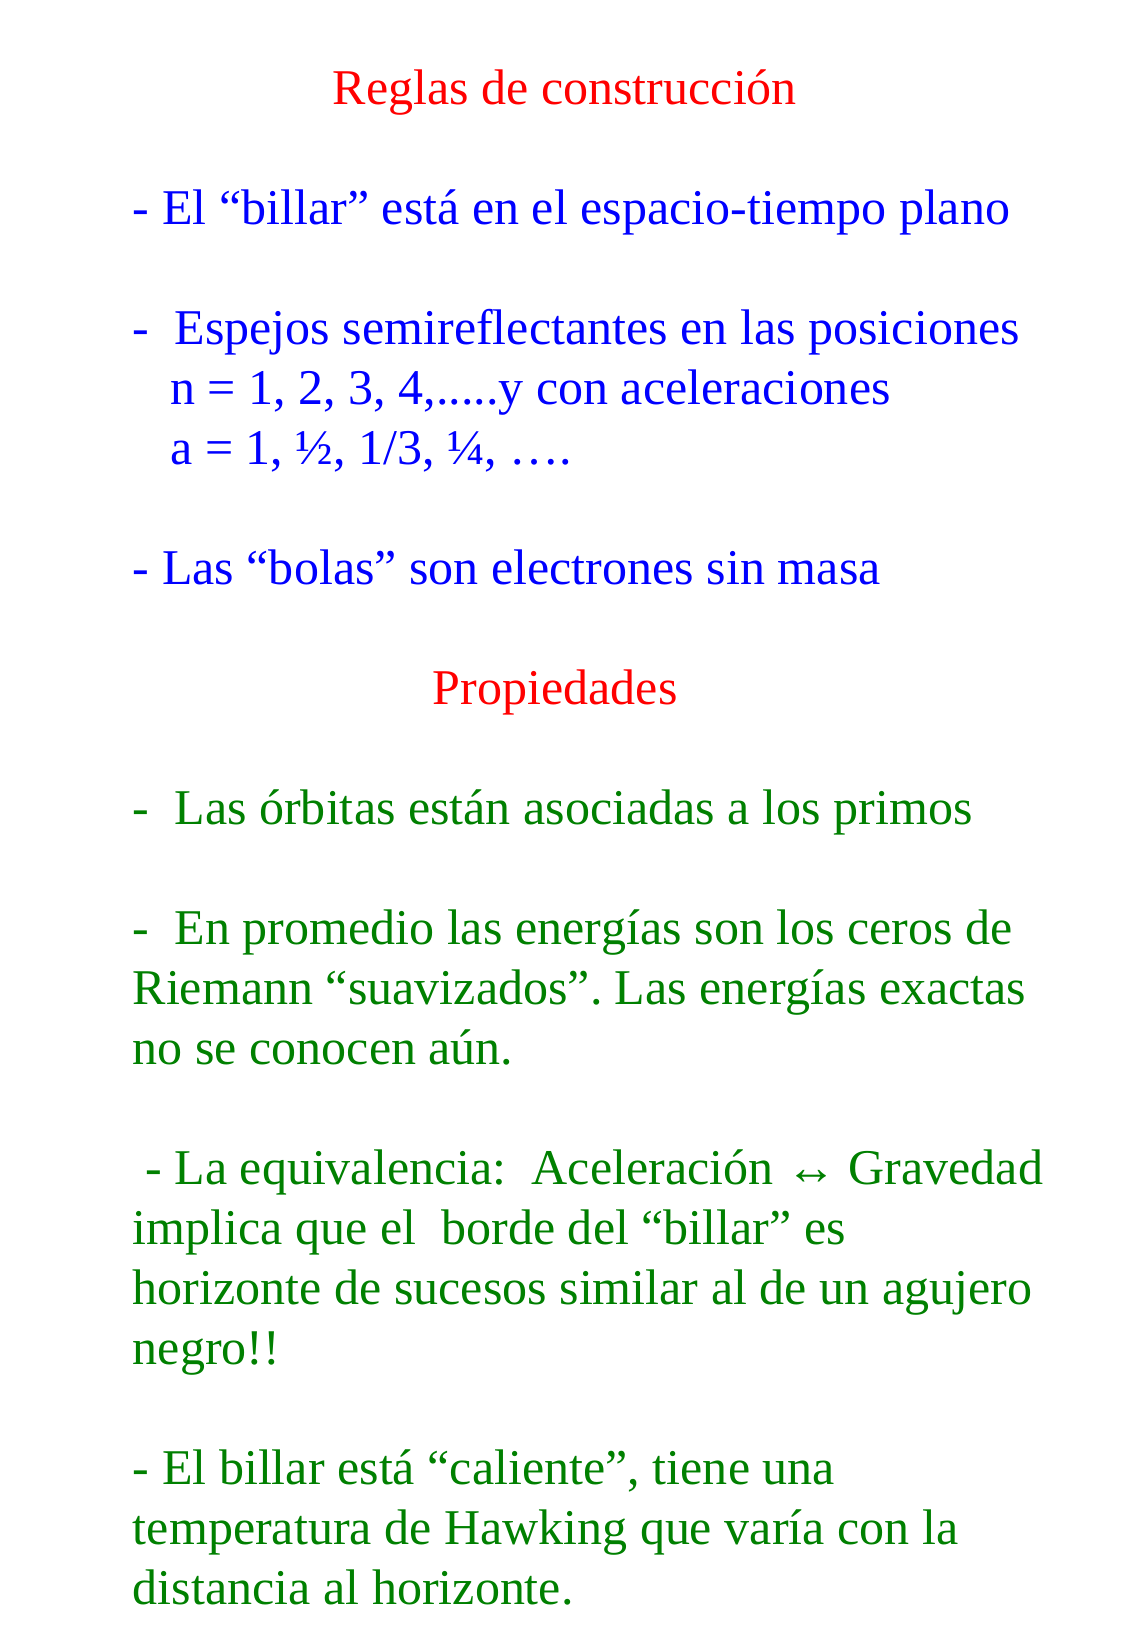

Reglas de construcción
- El “billar” está en el espacio-tiempo plano
- Espejos semireflectantes en las posiciones
 n = 1, 2, 3, 4,.....y con aceleraciones
 a = 1, ½, 1/3, ¼, ….
- Las “bolas” son electrones sin masa
 Propiedades
- Las órbitas están asociadas a los primos
- En promedio las energías son los ceros de Riemann “suavizados”. Las energías exactas no se conocen aún.
 - La equivalencia: Aceleración ↔ Gravedad implica que el borde del “billar” es horizonte de sucesos similar al de un agujero negro!!
- El billar está “caliente”, tiene una temperatura de Hawking que varía con la distancia al horizonte.